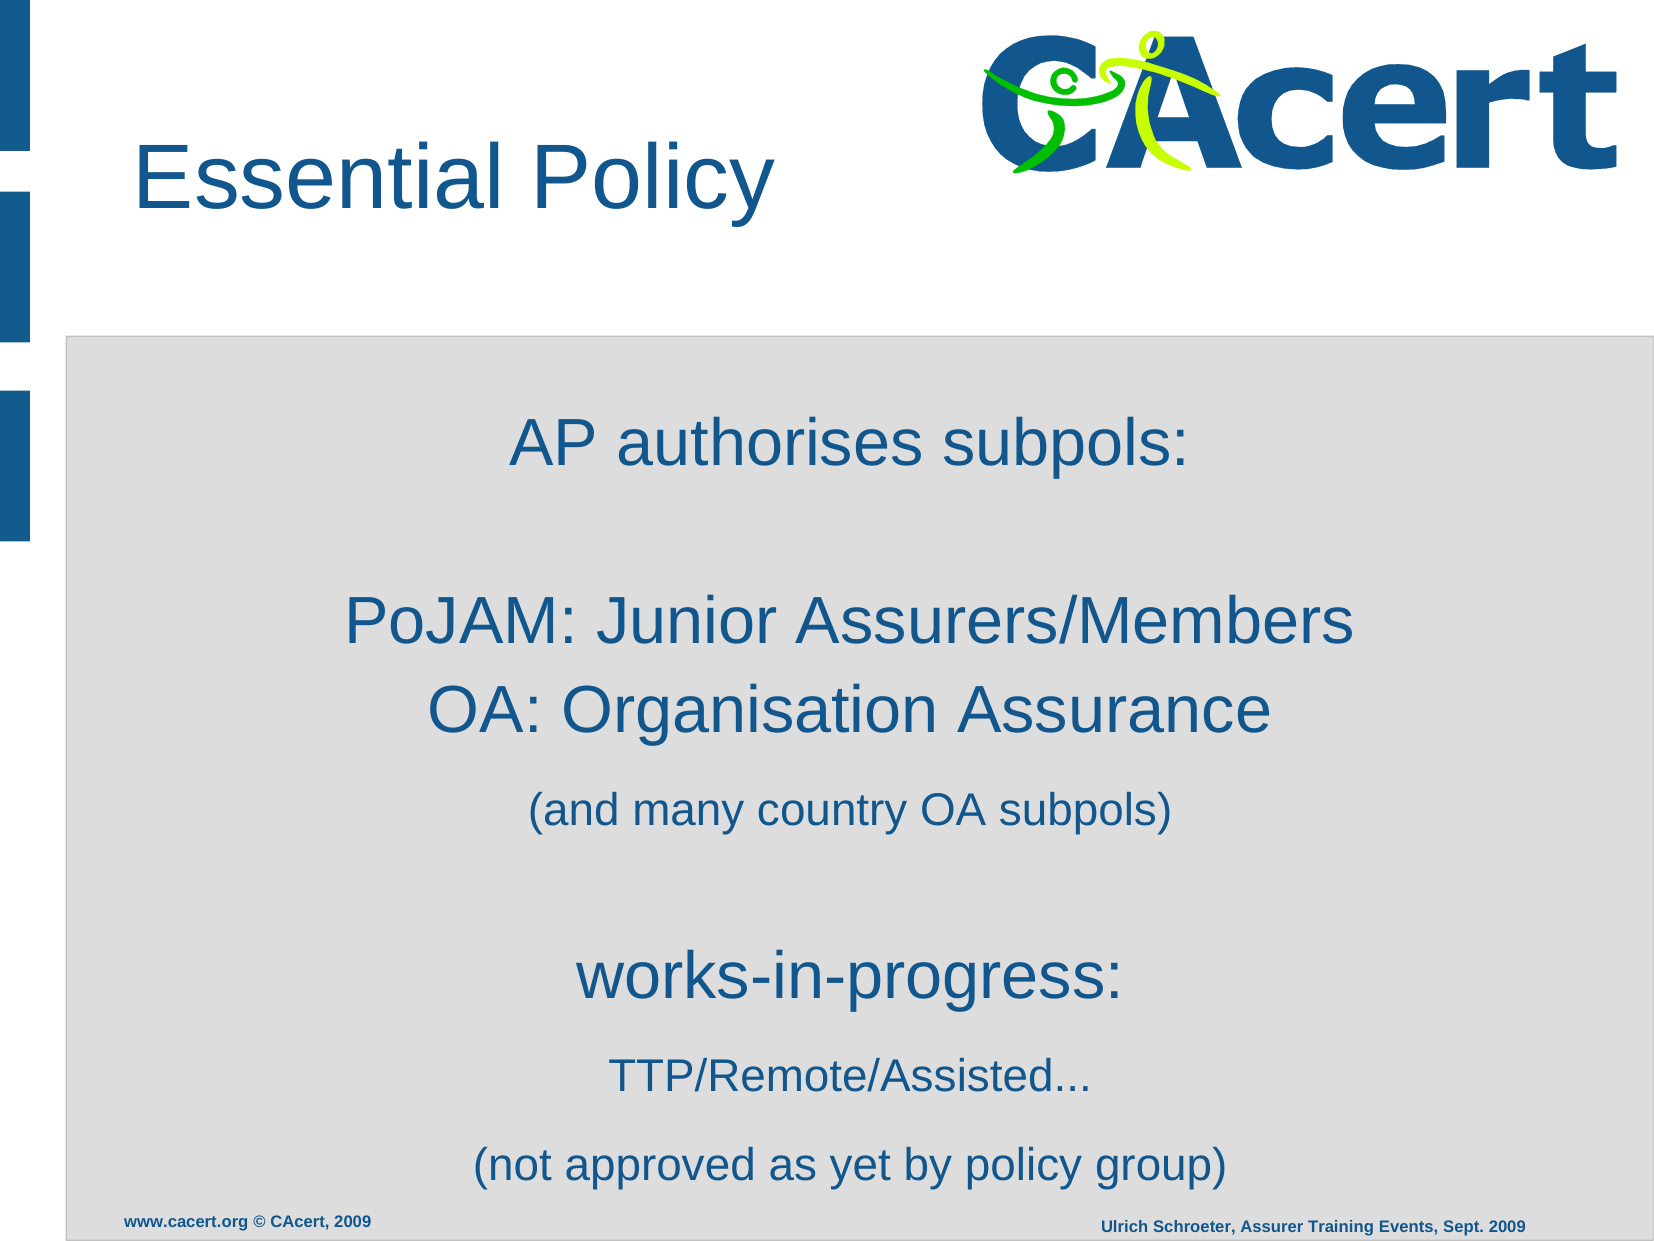

Essential Policy
AP authorises subpols:
PoJAM: Junior Assurers/Members
OA: Organisation Assurance
(and many country OA subpols)
works-in-progress:
TTP/Remote/Assisted...
(not approved as yet by policy group)